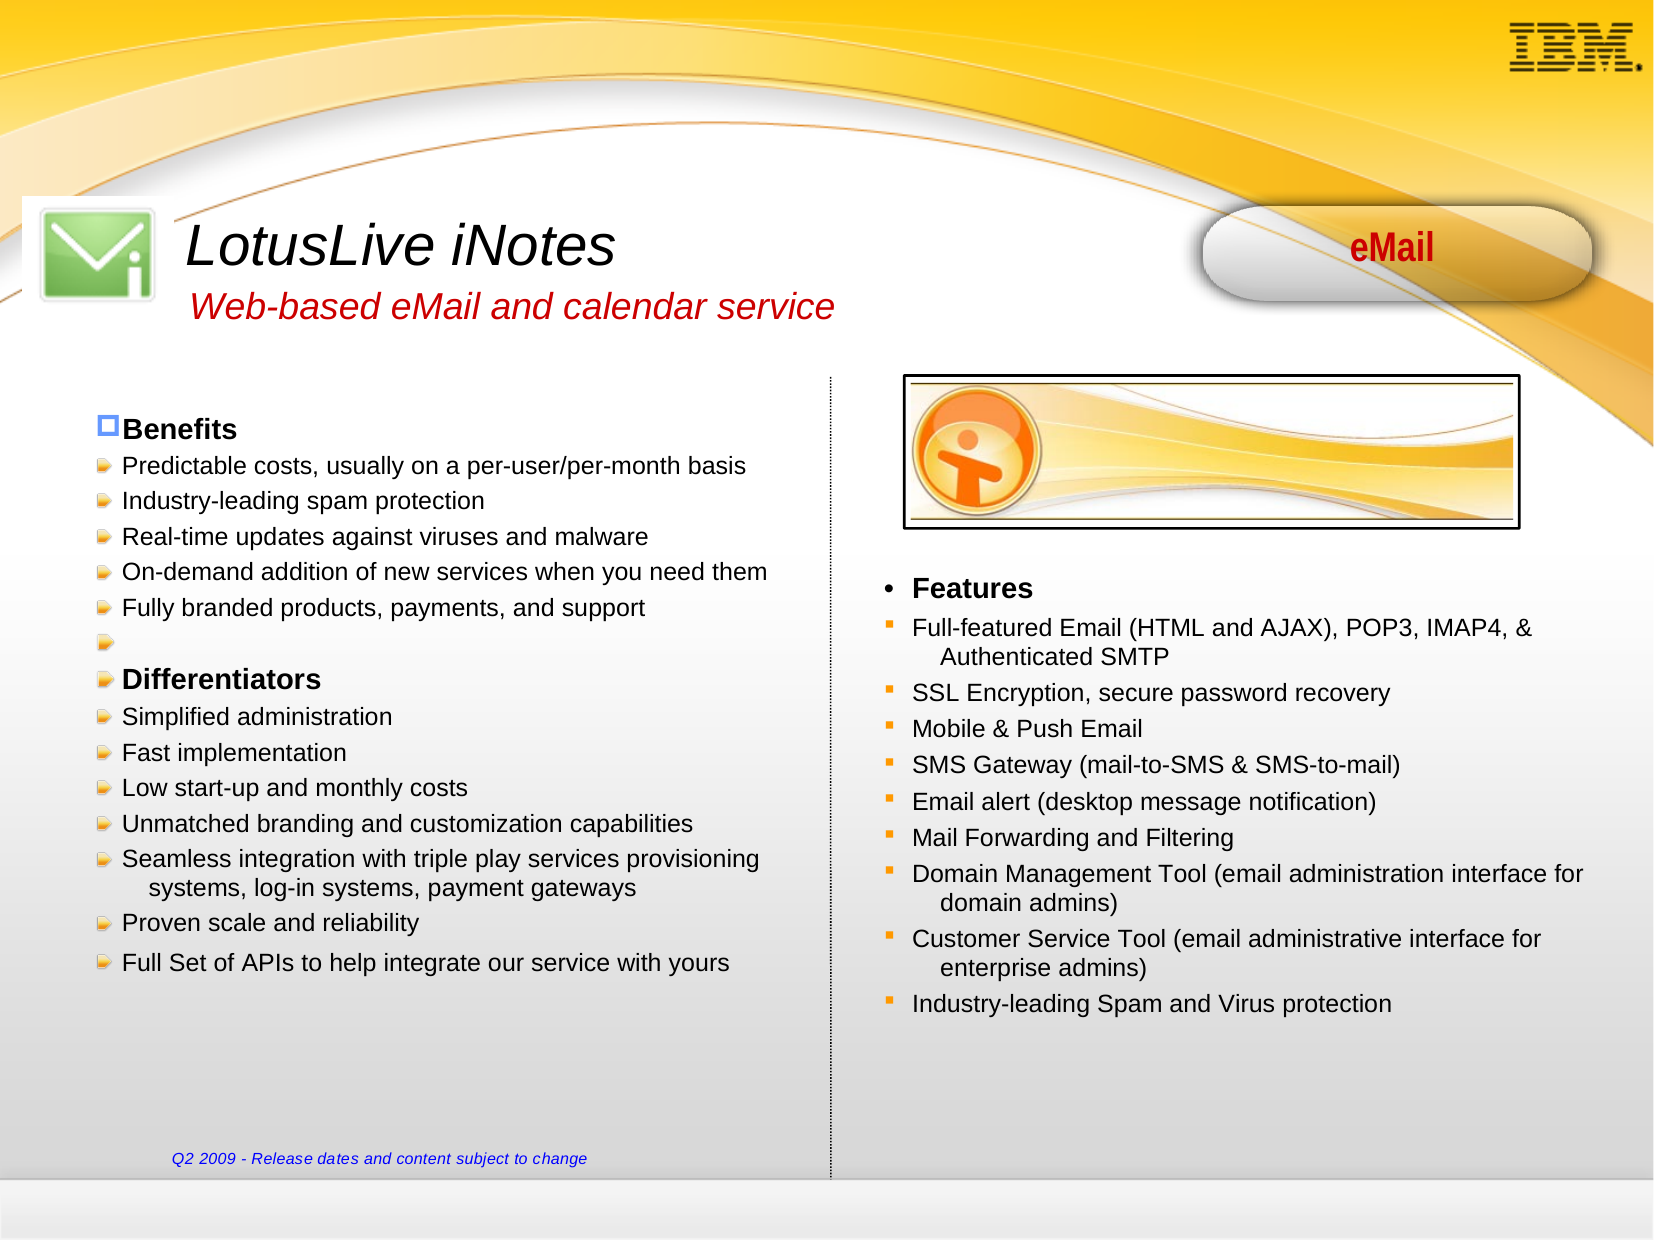

LotusLive iNotes
eMail
Web-based eMail and calendar service
# Benefits
Predictable costs, usually on a per-user/per-month basis
Industry-leading spam protection
Real-time updates against viruses and malware
On-demand addition of new services when you need them
Fully branded products, payments, and support
Differentiators
Simplified administration
Fast implementation
Low start-up and monthly costs
Unmatched branding and customization capabilities
Seamless integration with triple play services provisioning systems, log-in systems, payment gateways
Proven scale and reliability
Full Set of APIs to help integrate our service with yours
Features
Full-featured Email (HTML and AJAX), POP3, IMAP4, & Authenticated SMTP
SSL Encryption, secure password recovery
Mobile & Push Email
SMS Gateway (mail-to-SMS & SMS-to-mail)
Email alert (desktop message notification)
Mail Forwarding and Filtering
Domain Management Tool (email administration interface for domain admins)
Customer Service Tool (email administrative interface for enterprise admins)
Industry-leading Spam and Virus protection